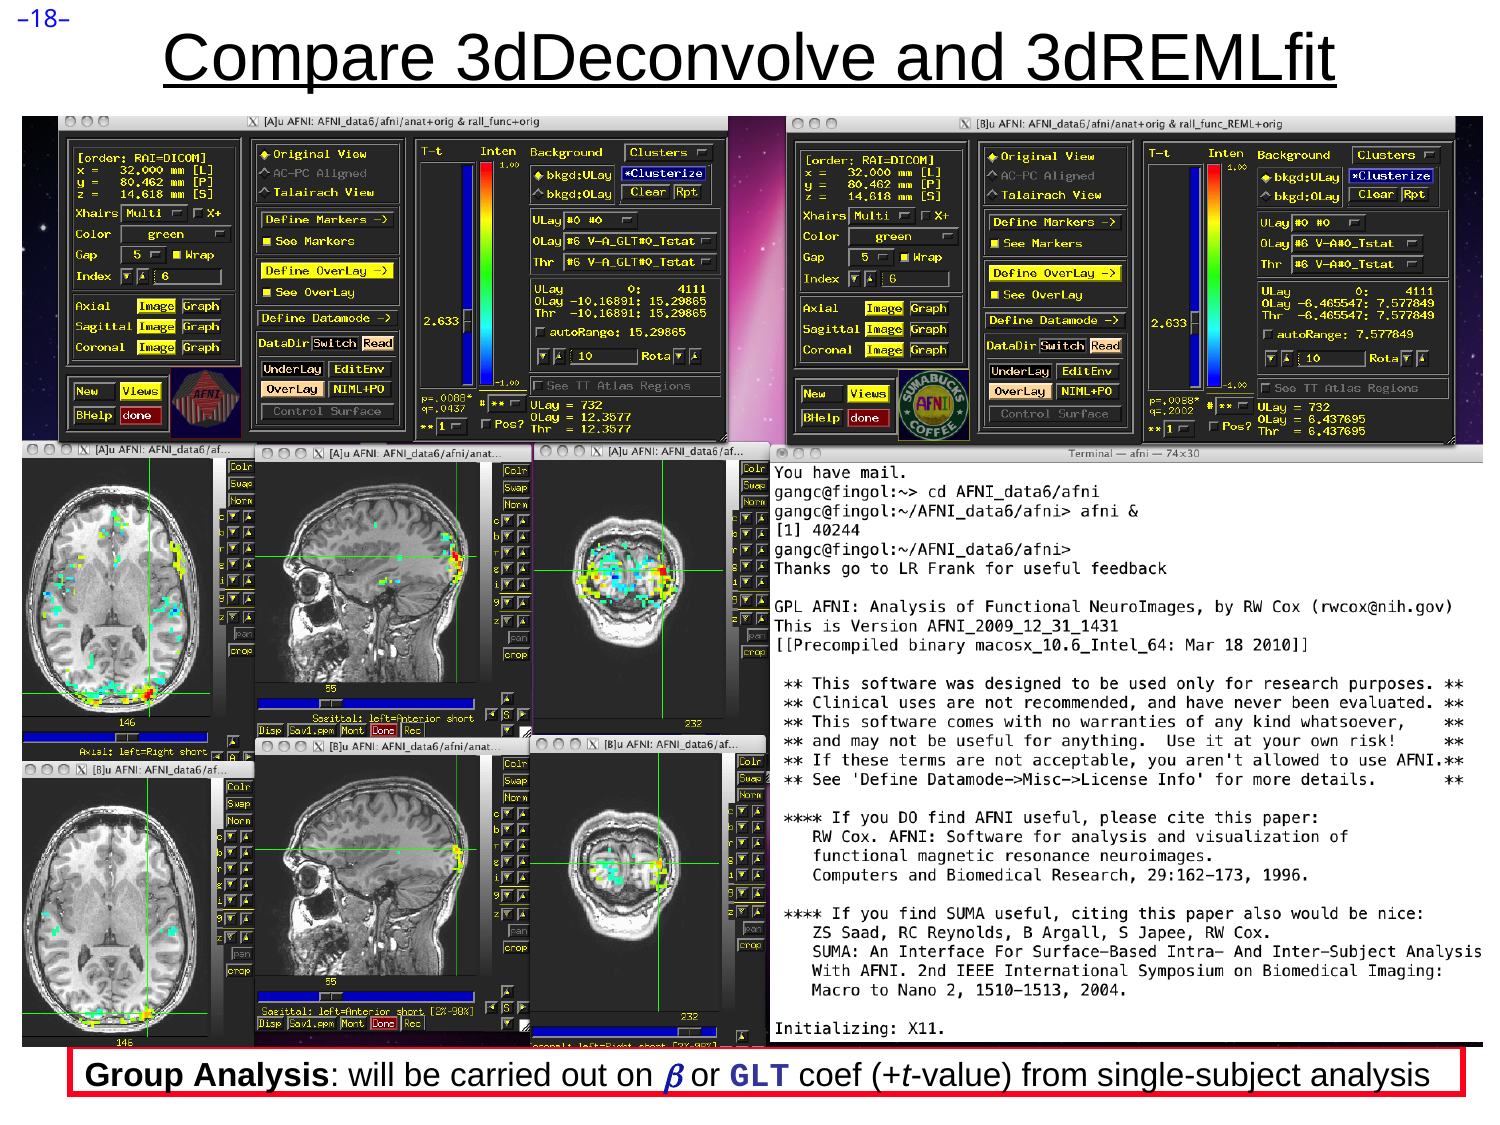

# Compare 3dDeconvolve and 3dREMLfit
Group Analysis: will be carried out on  or GLT coef (+t-value) from single-subject analysis